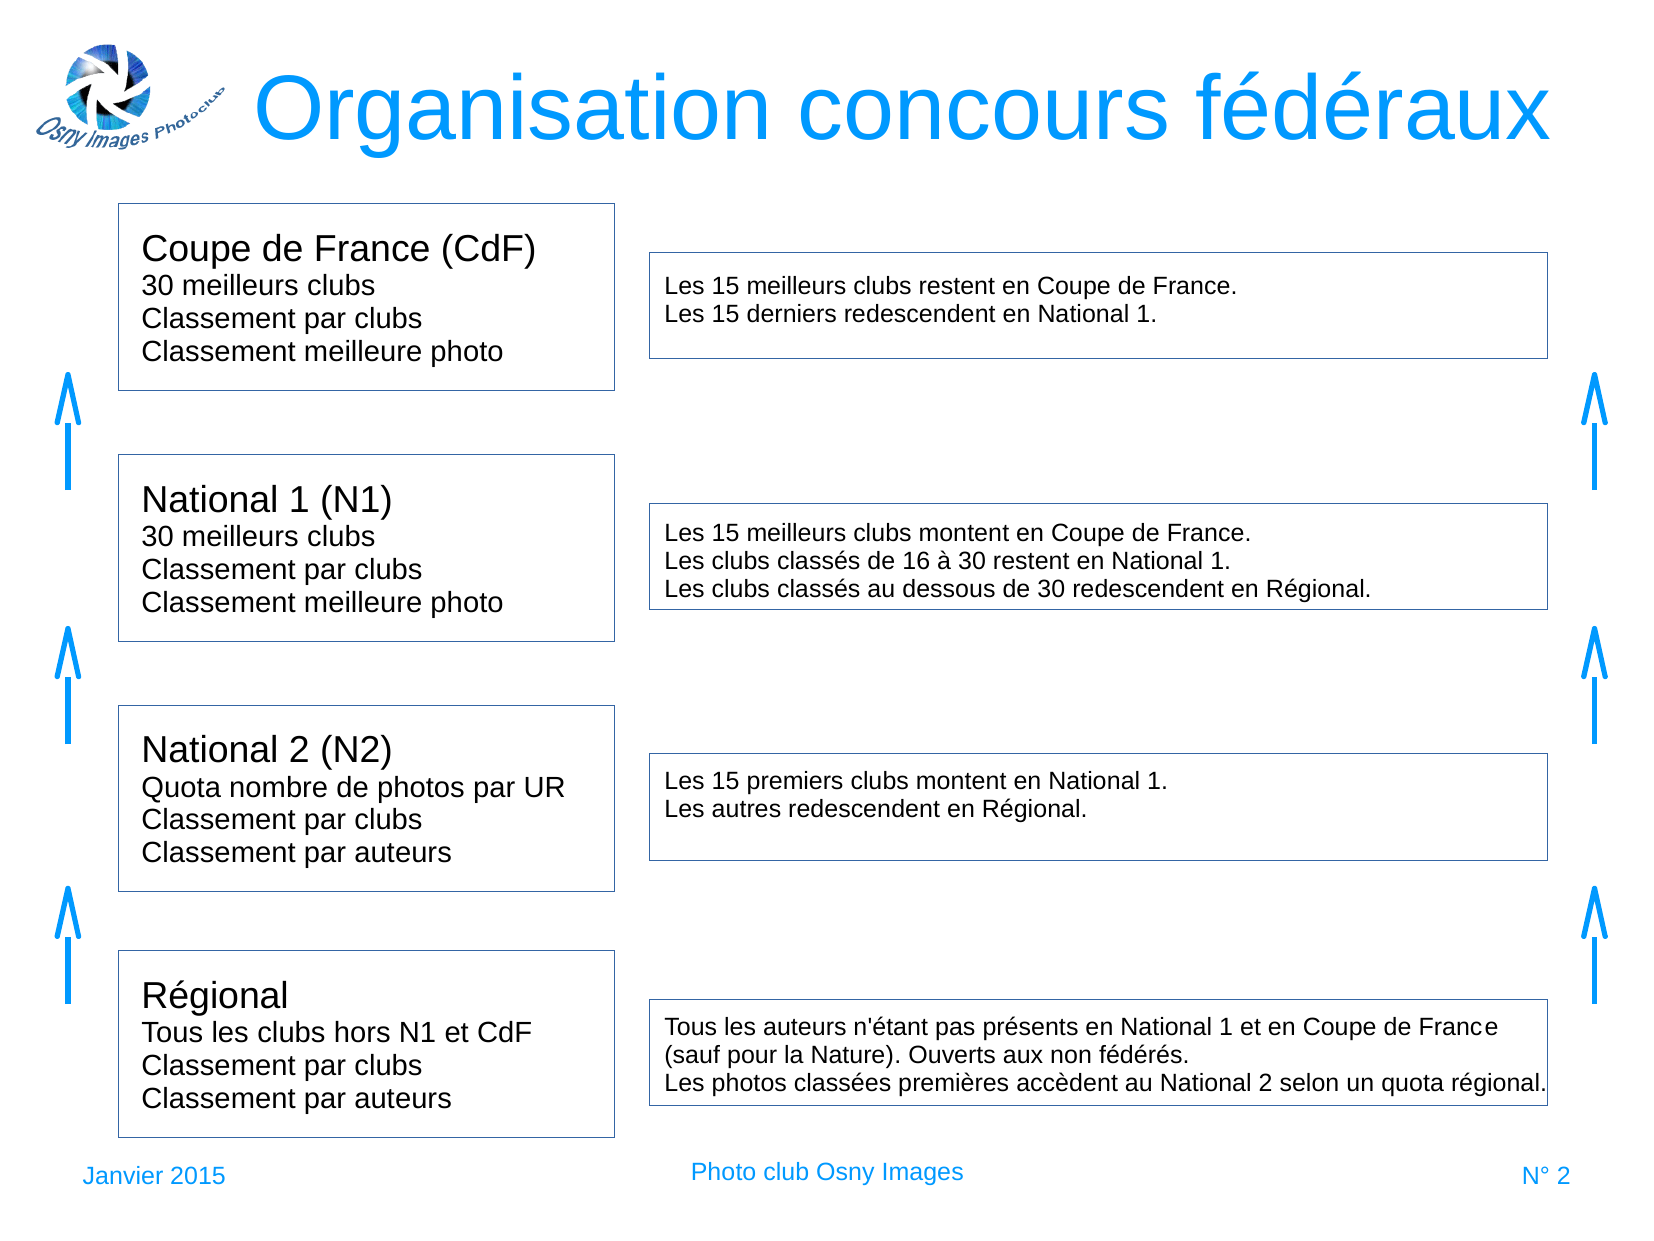

# Organisation concours fédéraux
Coupe de France (CdF)
30 meilleurs clubs
Classement par clubs
Classement meilleure photo
Les 15 meilleurs clubs restent en Coupe de France.
Les 15 derniers redescendent en National 1.
National 1 (N1)
30 meilleurs clubs
Classement par clubs
Classement meilleure photo
Les 15 meilleurs clubs montent en Coupe de France.
Les clubs classés de 16 à 30 restent en National 1.
Les clubs classés au dessous de 30 redescendent en Régional.
National 2 (N2)
Quota nombre de photos par UR
Classement par clubs
Classement par auteurs
Les 15 premiers clubs montent en National 1.
Les autres redescendent en Régional.
Régional
Tous les clubs hors N1 et CdF
Classement par clubs
Classement par auteurs
Tous les auteurs n'étant pas présents en National 1 et en Coupe de France
(sauf pour la Nature). Ouverts aux non fédérés.
Les photos classées premières accèdent au National 2 selon un quota régional.
Janvier 2015
Photo club Osny Images
2